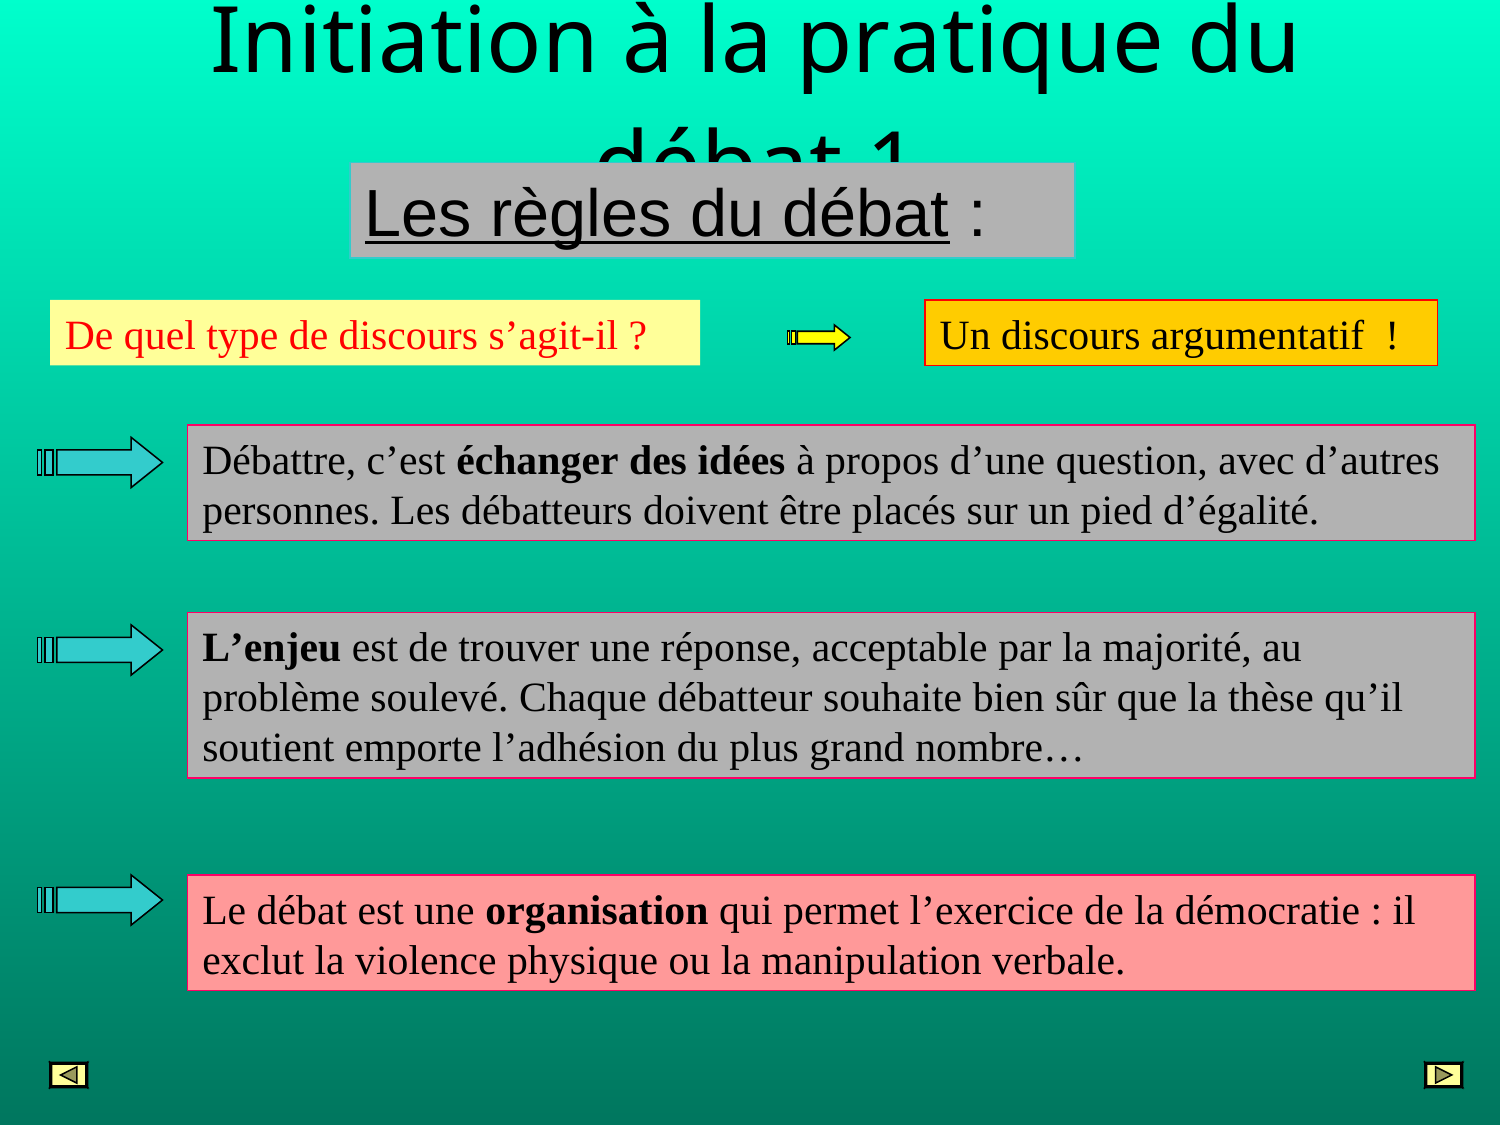

# Initiation à la pratique du débat 1
Les règles du débat :
De quel type de discours s’agit-il ?
Un discours argumentatif !
Débattre, c’est échanger des idées à propos d’une question, avec d’autres personnes. Les débatteurs doivent être placés sur un pied d’égalité.
L’enjeu est de trouver une réponse, acceptable par la majorité, au problème soulevé. Chaque débatteur souhaite bien sûr que la thèse qu’il soutient emporte l’adhésion du plus grand nombre…
Le débat est une organisation qui permet l’exercice de la démocratie : il exclut la violence physique ou la manipulation verbale.